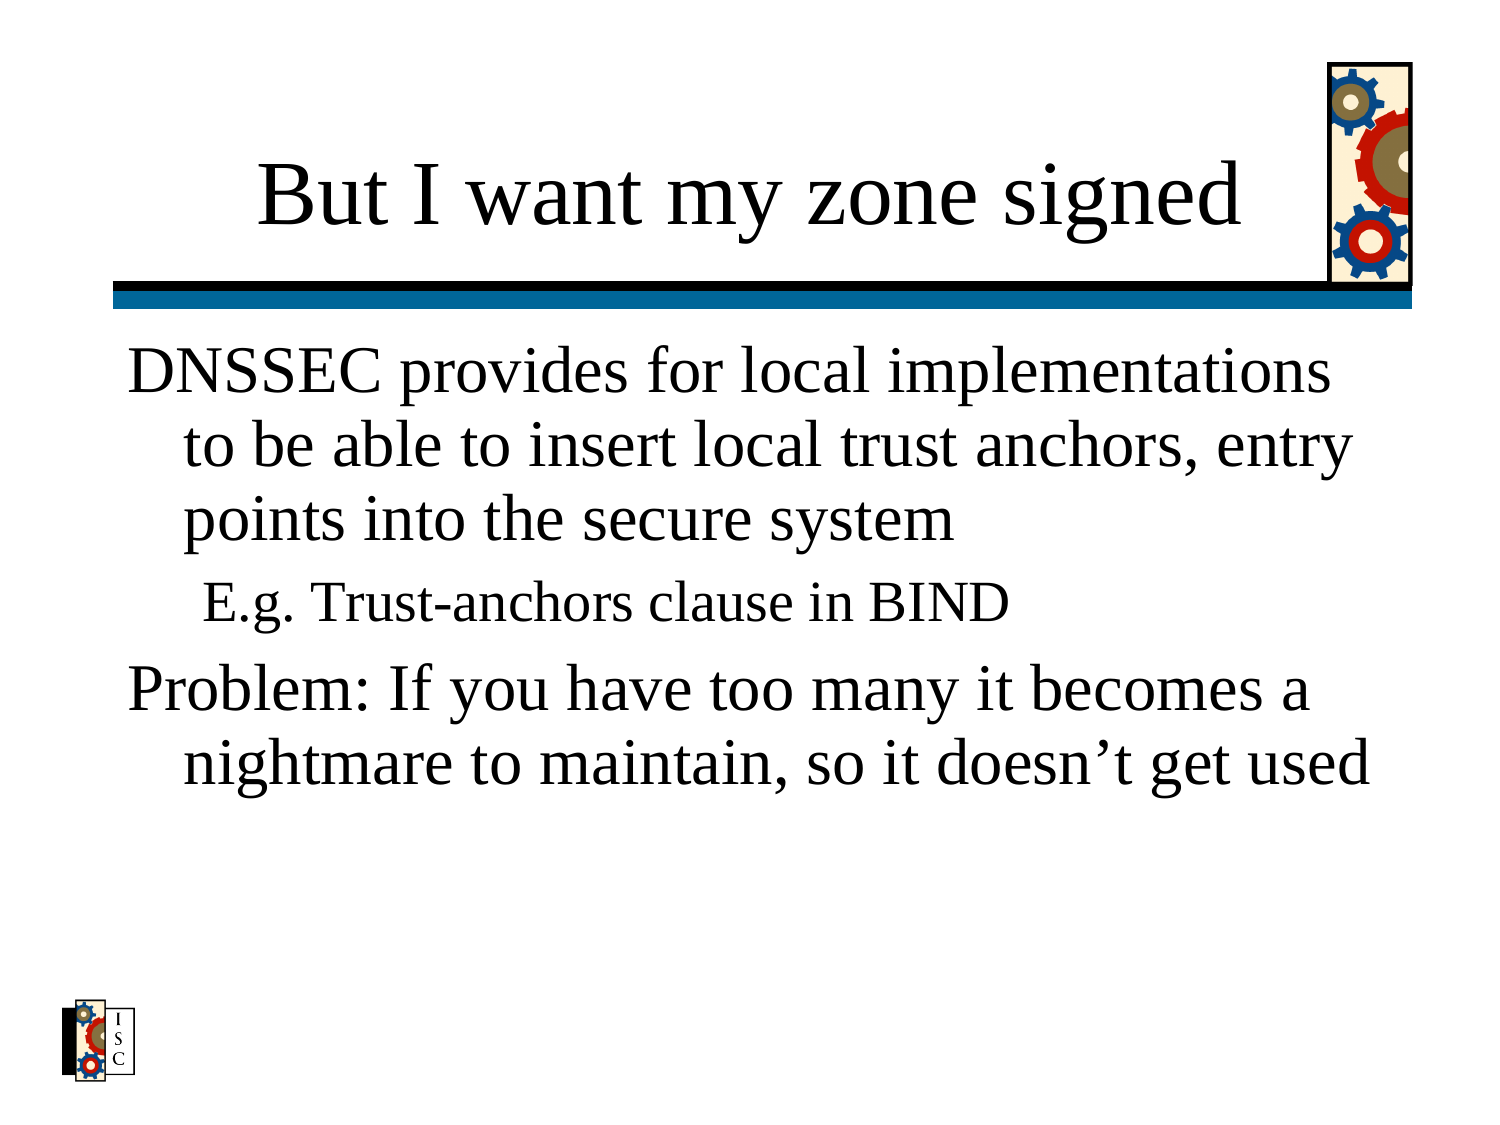

# But I want my zone signed
DNSSEC provides for local implementations to be able to insert local trust anchors, entry points into the secure system
E.g. Trust-anchors clause in BIND
Problem: If you have too many it becomes a nightmare to maintain, so it doesn’t get used